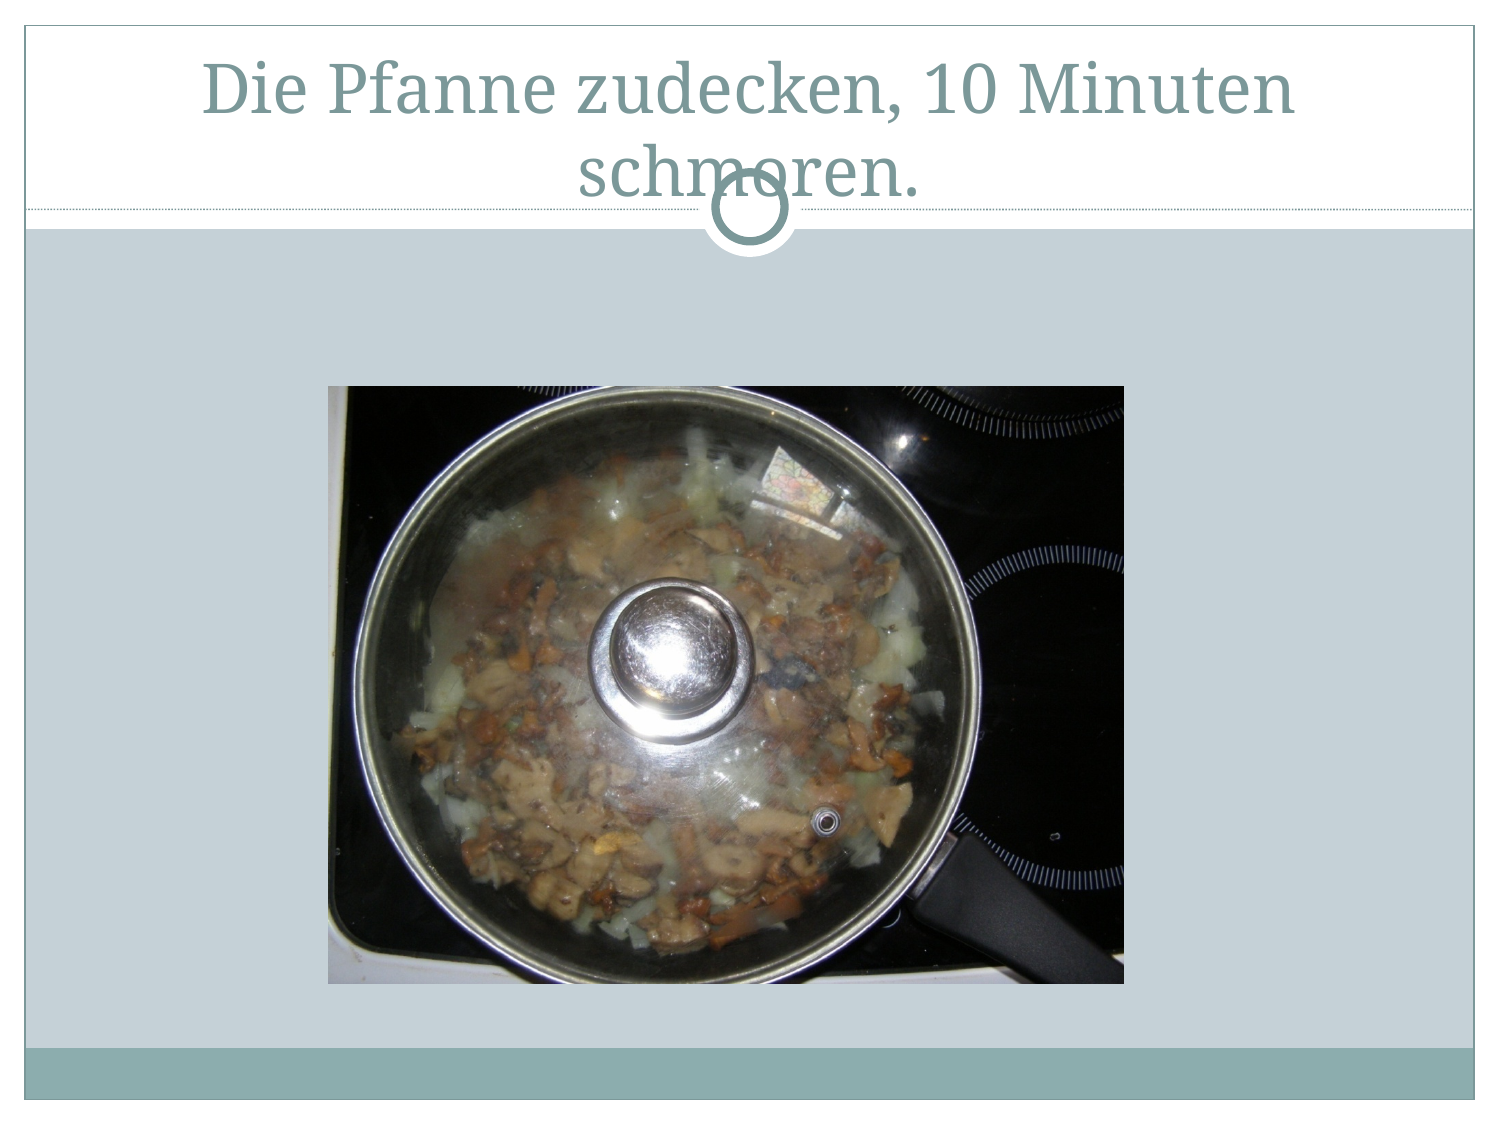

# Die Pfanne zudecken, 10 Minuten schmoren.